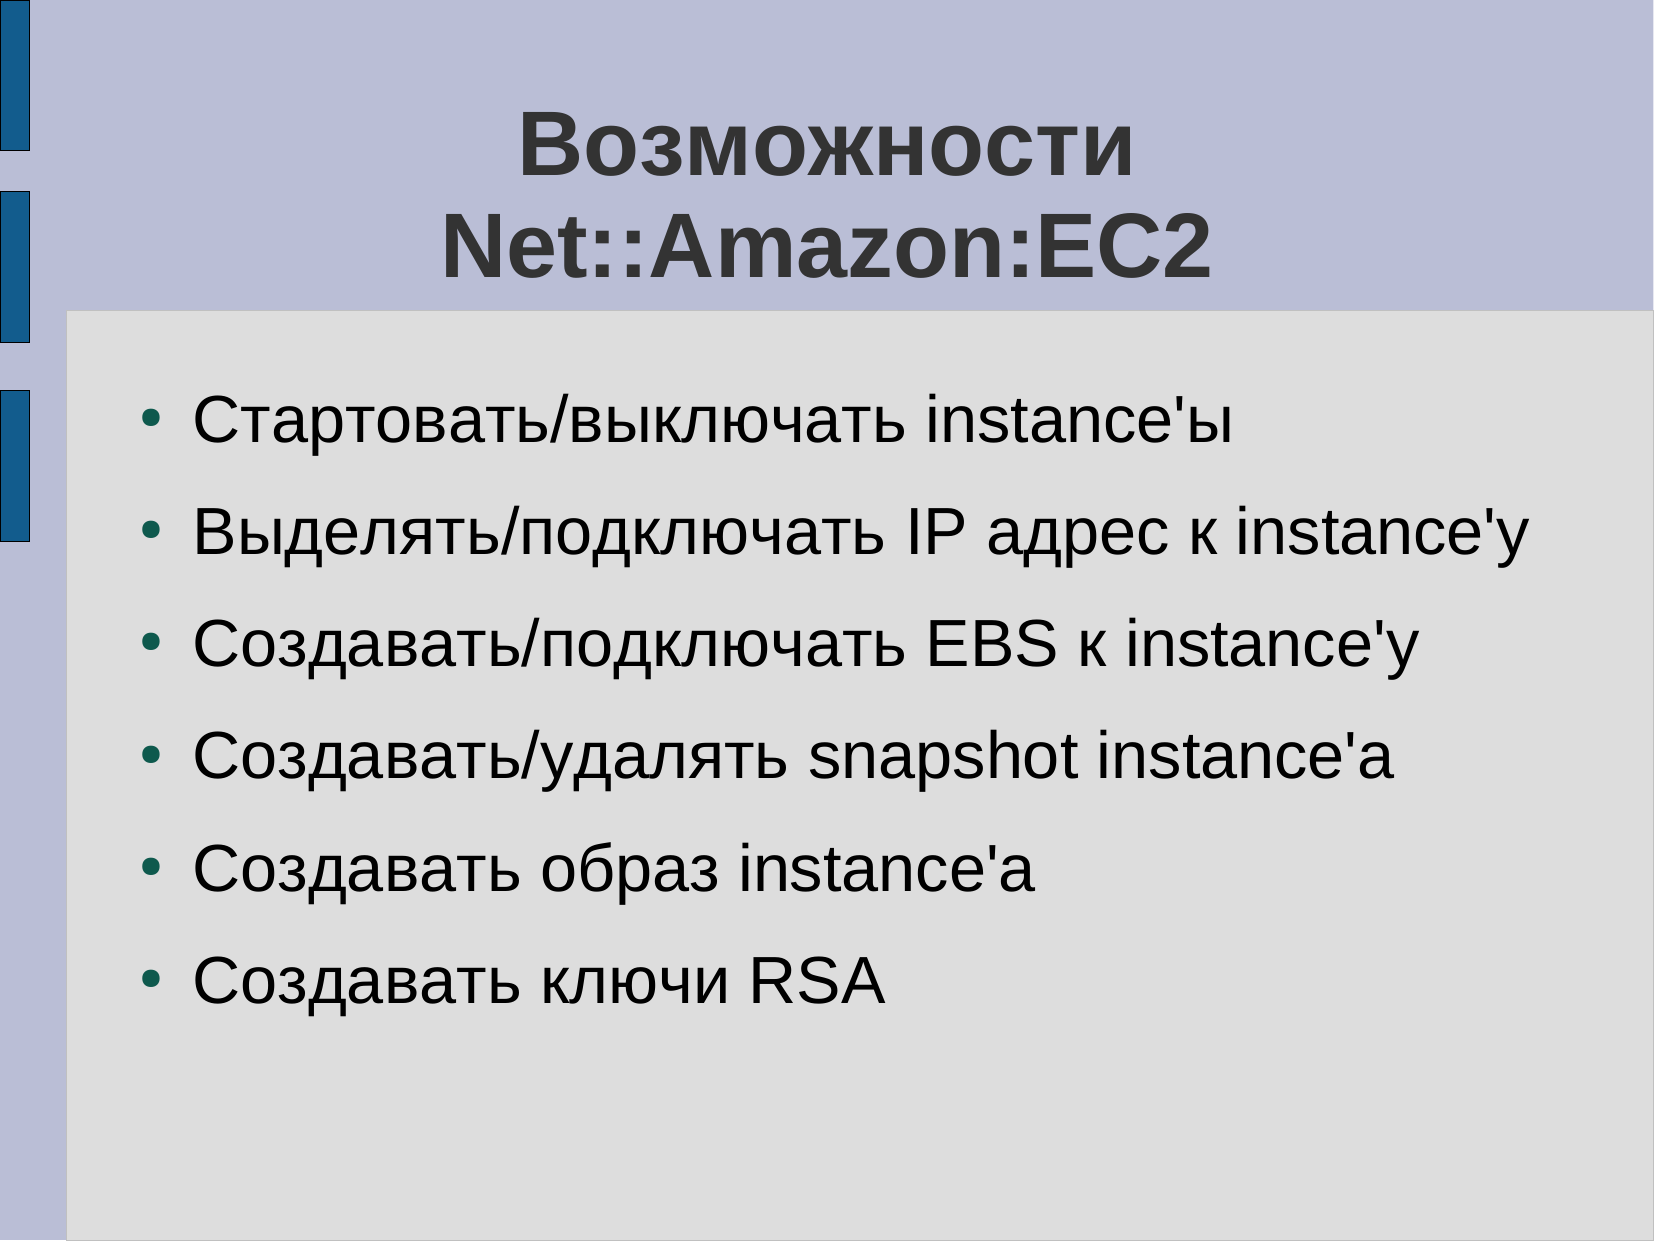

# Возможности Net::Amazon:EC2
Стартовать/выключать instance'ы
Выделять/подключать IP адрес к instance'у
Создавать/подключать EBS к instance'у
Создавать/удалять snapshot instance'а
Создавать образ instance'а
Создавать ключи RSA